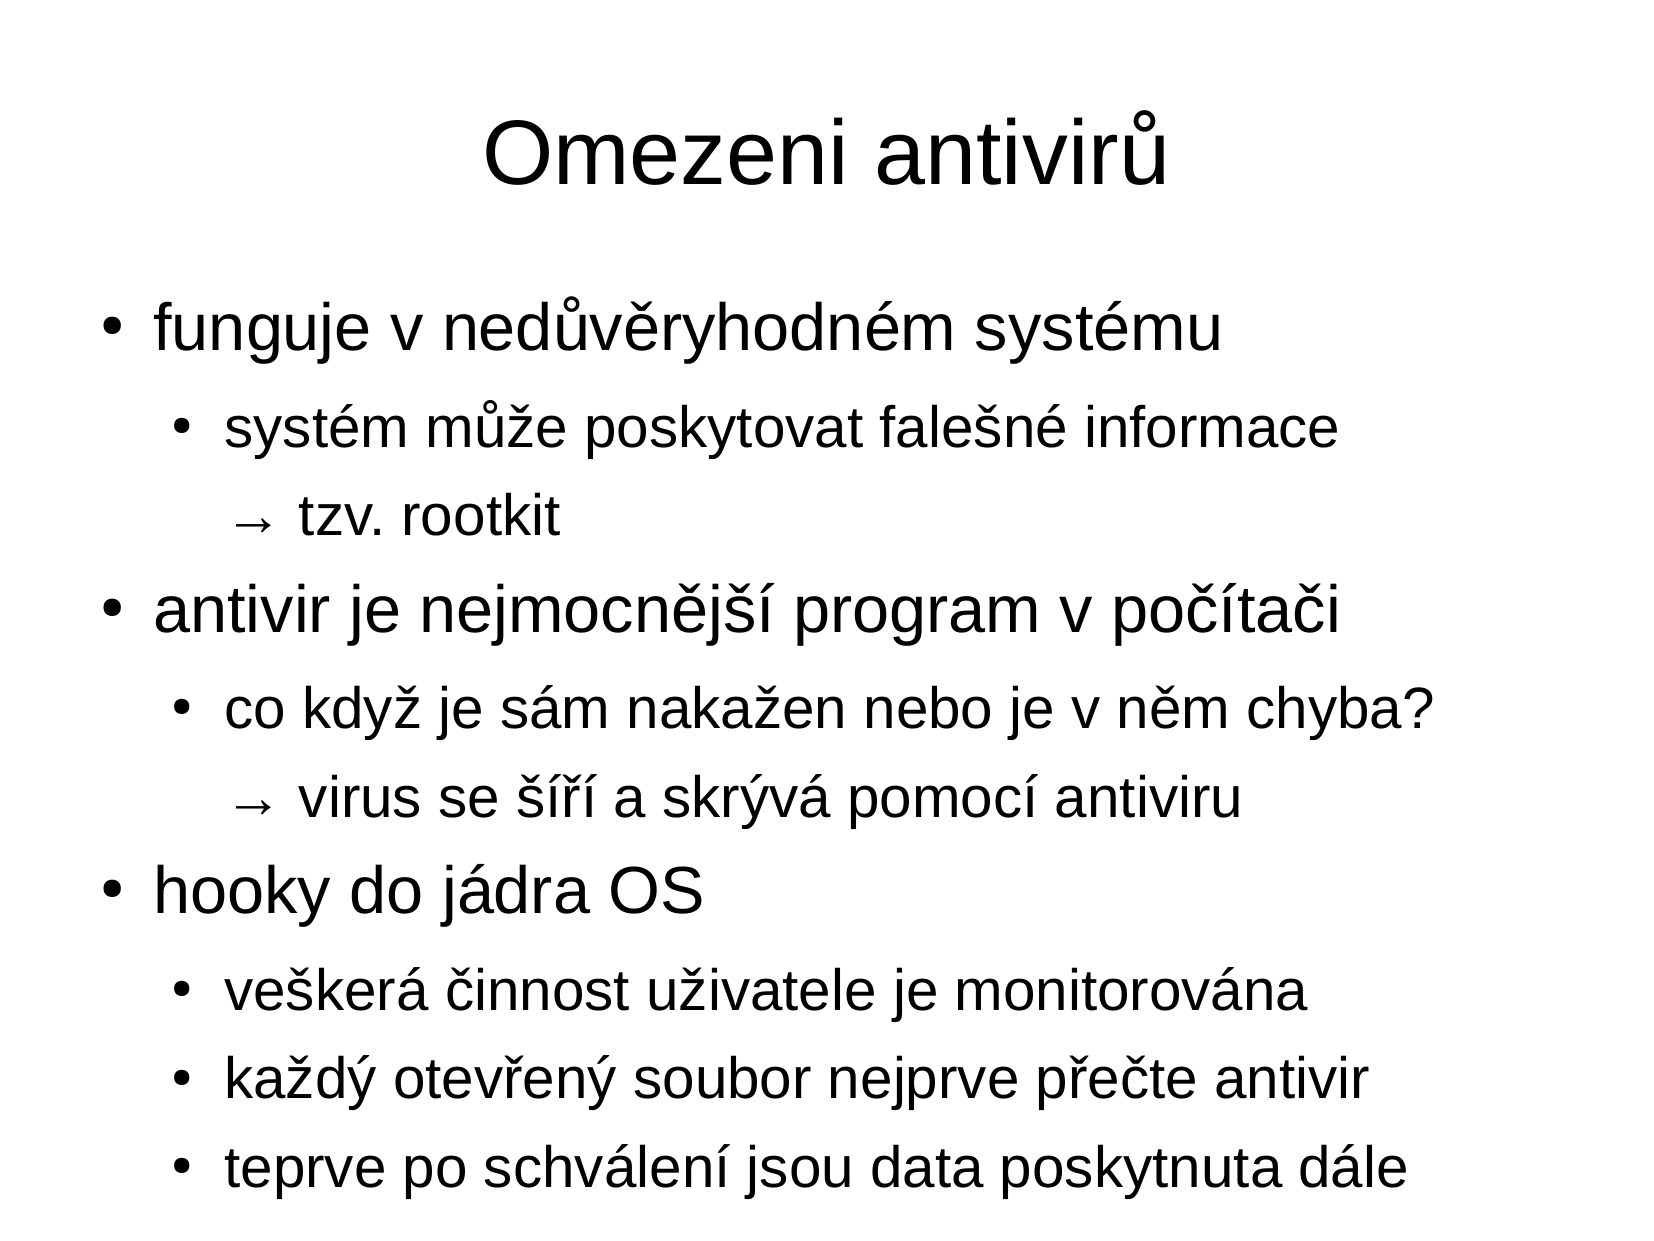

# Omezeni antivirů
funguje v nedůvěryhodném systému
systém může poskytovat falešné informace
→ tzv. rootkit
antivir je nejmocnější program v počítači
co když je sám nakažen nebo je v něm chyba?
→ virus se šíří a skrývá pomocí antiviru
hooky do jádra OS
veškerá činnost uživatele je monitorována
každý otevřený soubor nejprve přečte antivir
teprve po schválení jsou data poskytnuta dále